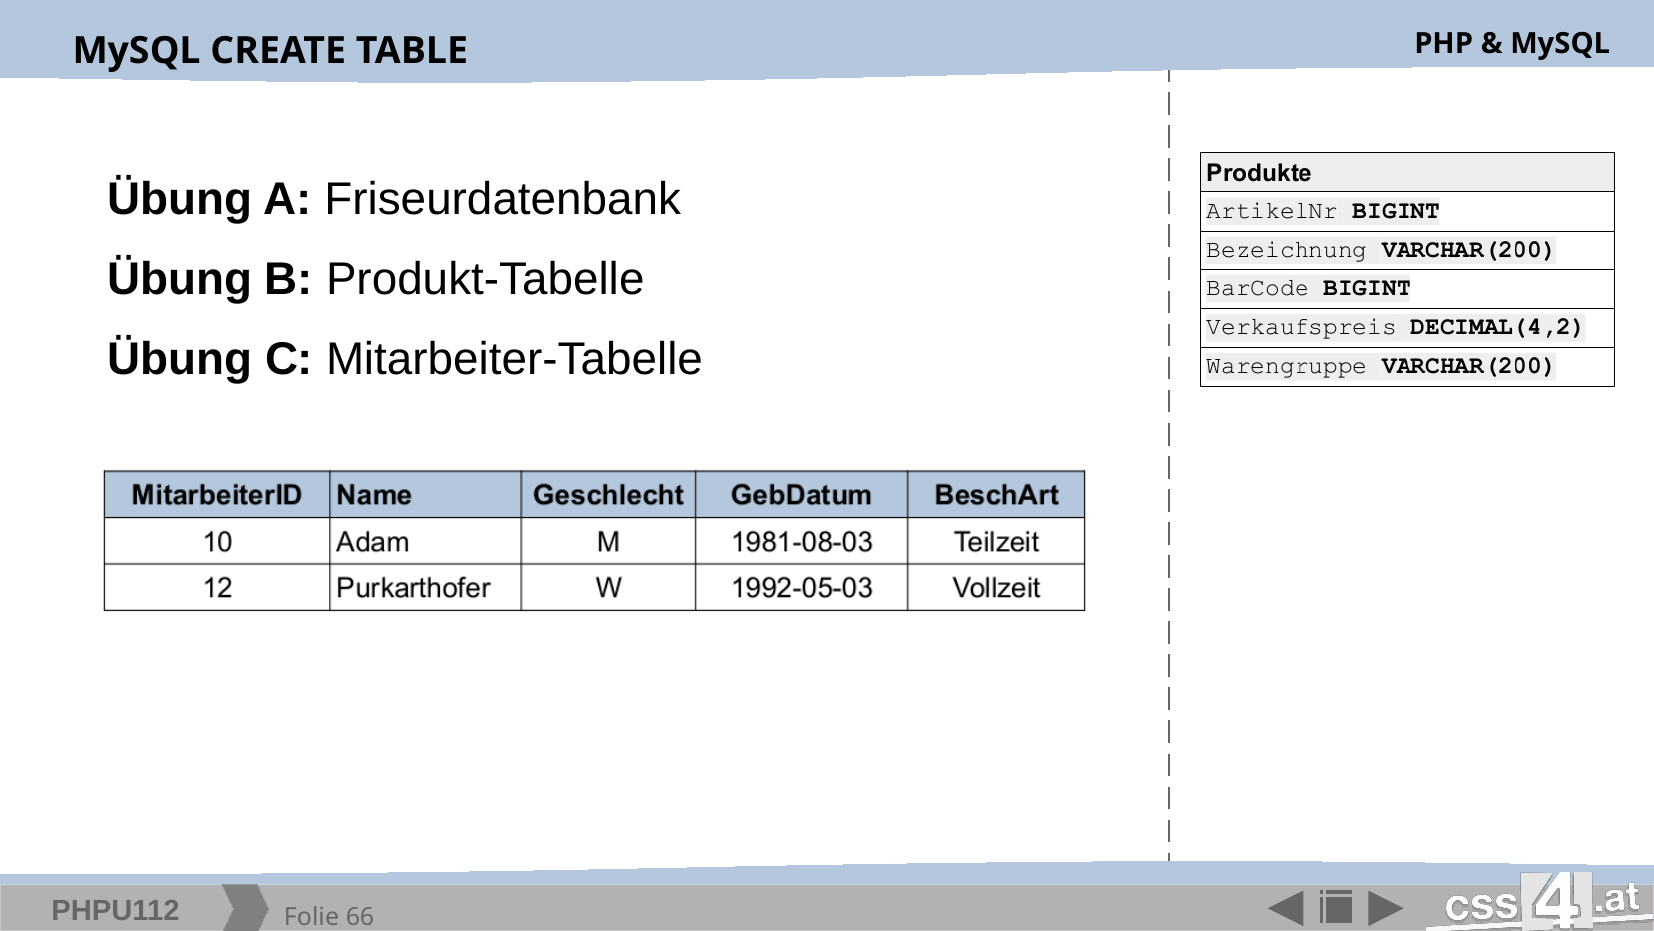

PHP & MySQL
MySQL CREATE TABLE
Übung A: Friseurdatenbank
Übung B: Produkt-Tabelle
Übung C: Mitarbeiter-Tabelle
PHPU112
Folie